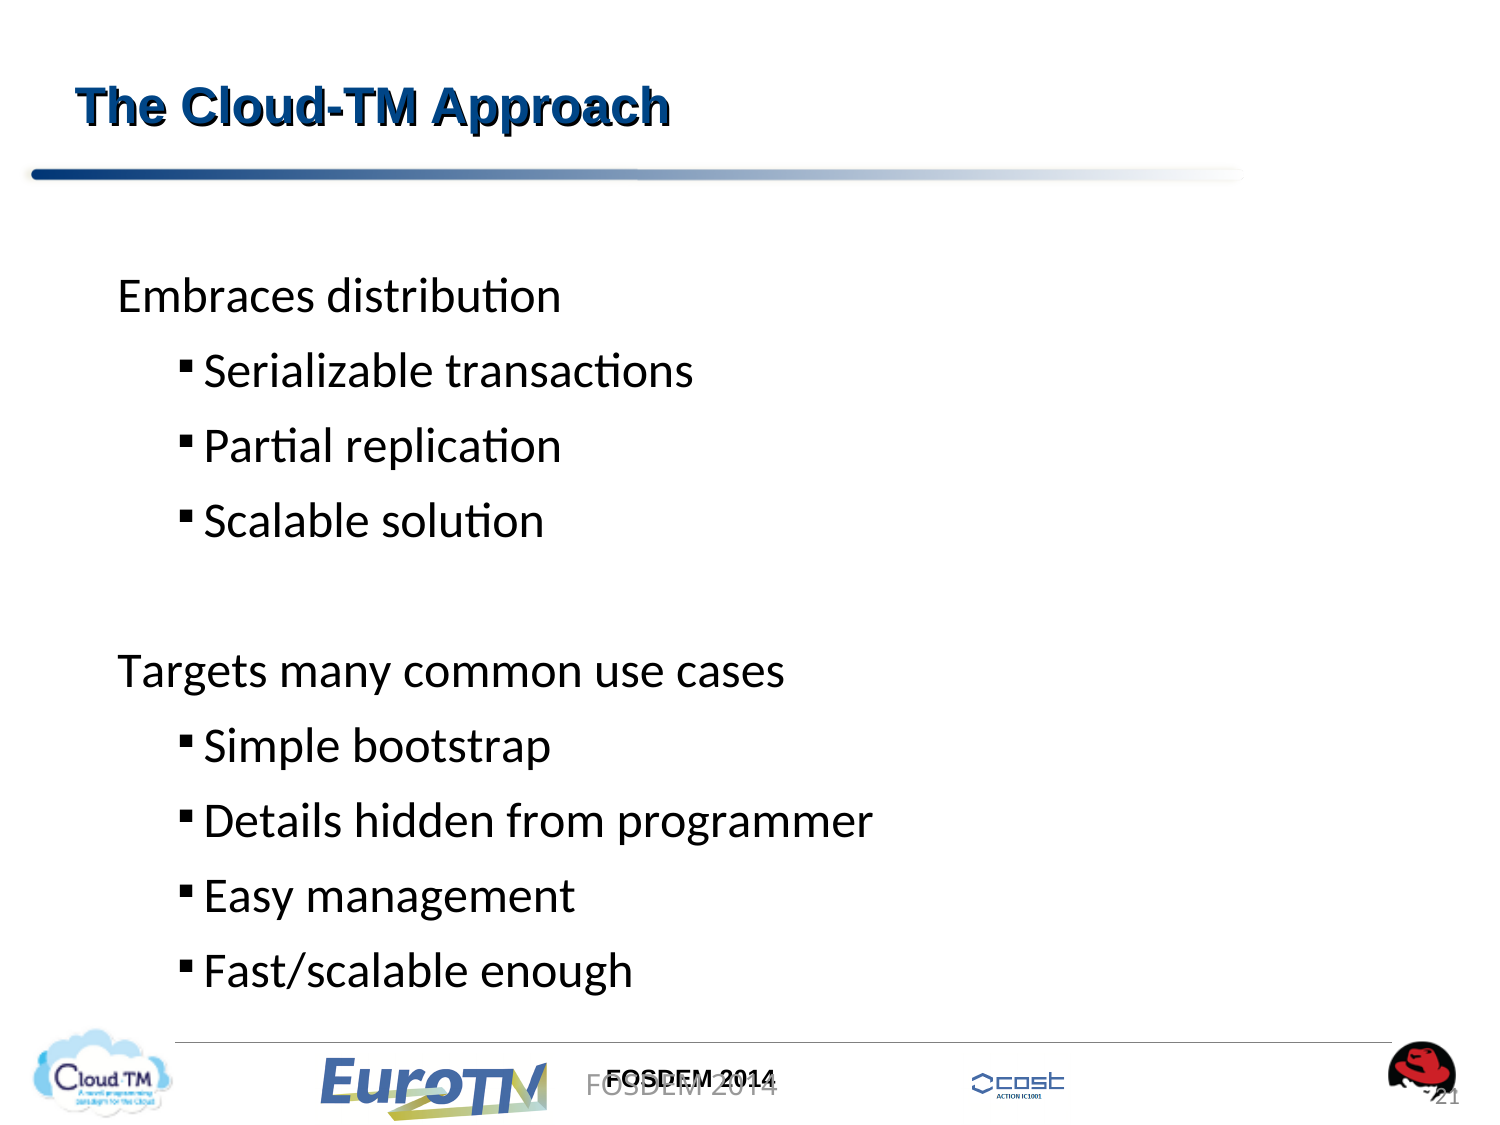

# The Cloud-TM Approach
Embraces distribution
 Serializable transactions
 Partial replication
 Scalable solution
Targets many common use cases
 Simple bootstrap
 Details hidden from programmer
 Easy management
 Fast/scalable enough
FOSDEM 2014